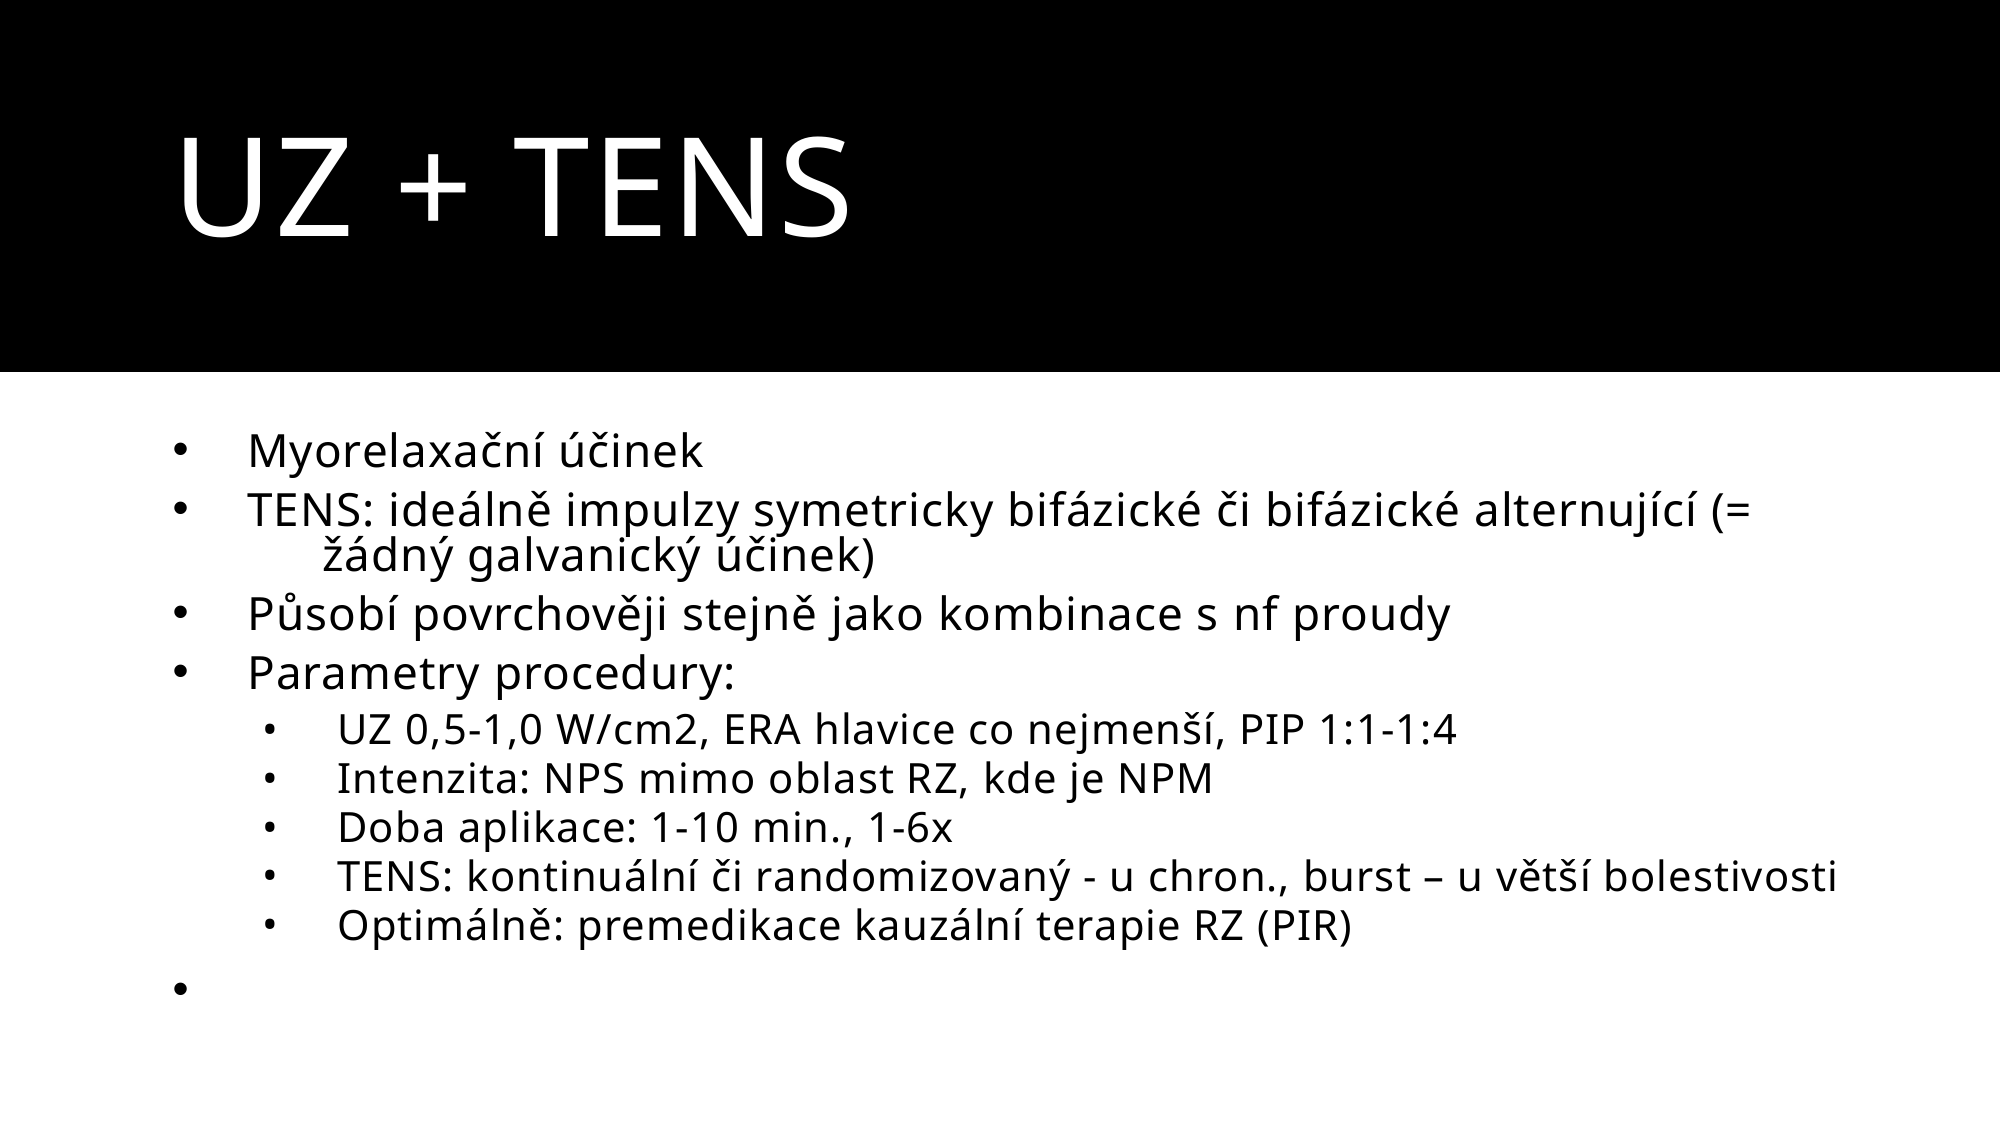

# UZ + tens
Myorelaxační účinek
TENS: ideálně impulzy symetricky bifázické či bifázické alternující (= žádný galvanický účinek)
Působí povrchověji stejně jako kombinace s nf proudy
Parametry procedury:
UZ 0,5-1,0 W/cm2, ERA hlavice co nejmenší, PIP 1:1-1:4
Intenzita: NPS mimo oblast RZ, kde je NPM
Doba aplikace: 1-10 min., 1-6x
TENS: kontinuální či randomizovaný - u chron., burst – u větší bolestivosti
Optimálně: premedikace kauzální terapie RZ (PIR)